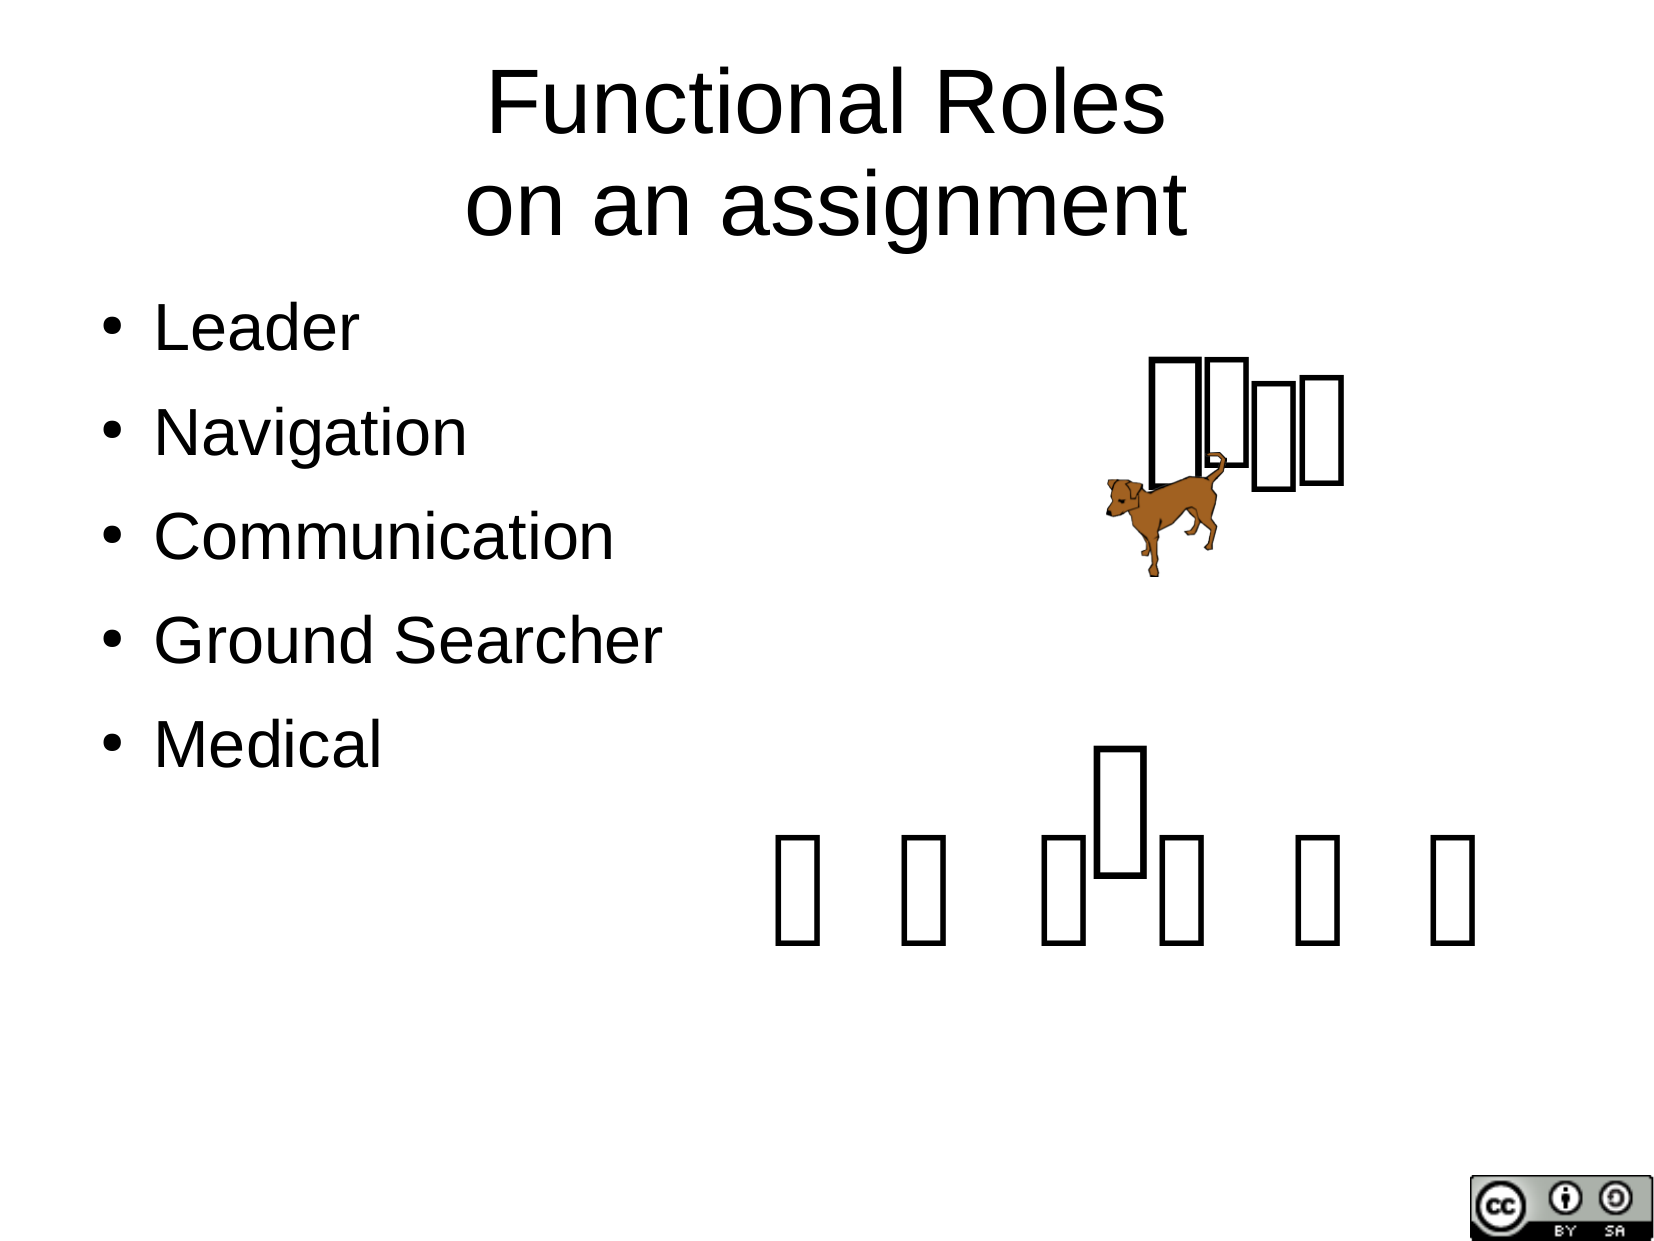

# Functional Roles on an assignment
Leader
Navigation
Communication
Ground Searcher
Medical










